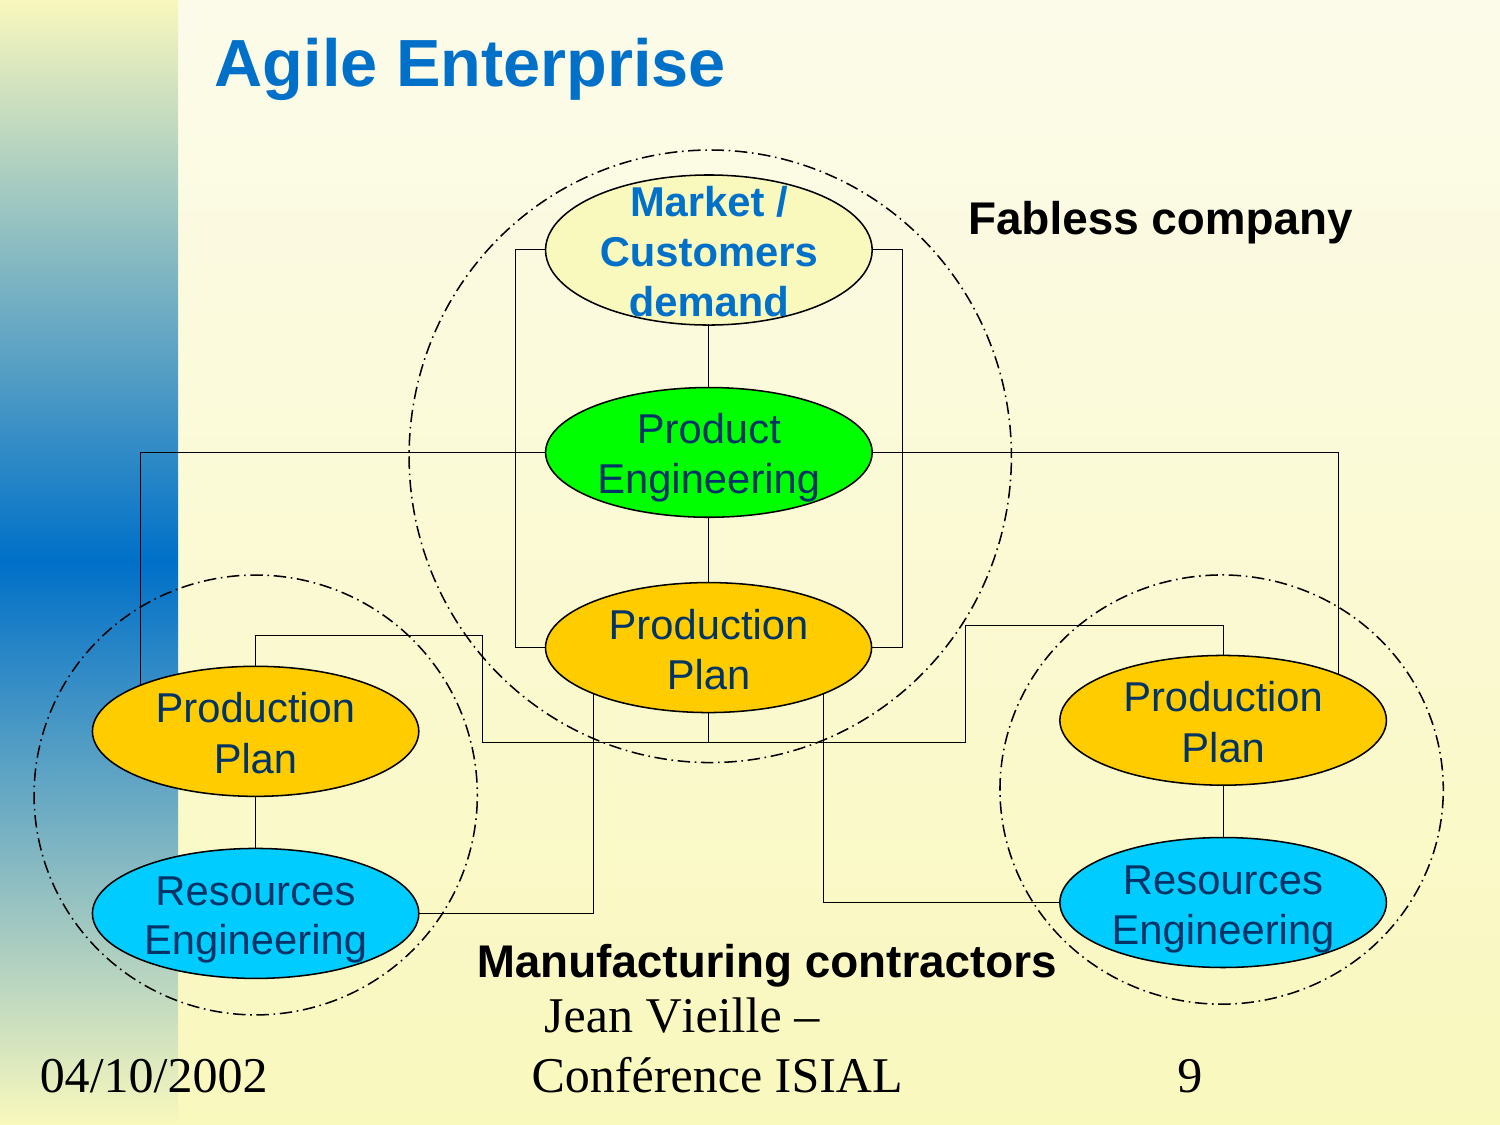

# Agile Enterprise
Market / Customers demand
Fabless company
Product Engineering
Production Plan
Production Plan
Production Plan
Resources Engineering
Resources Engineering
Manufacturing contractors
9